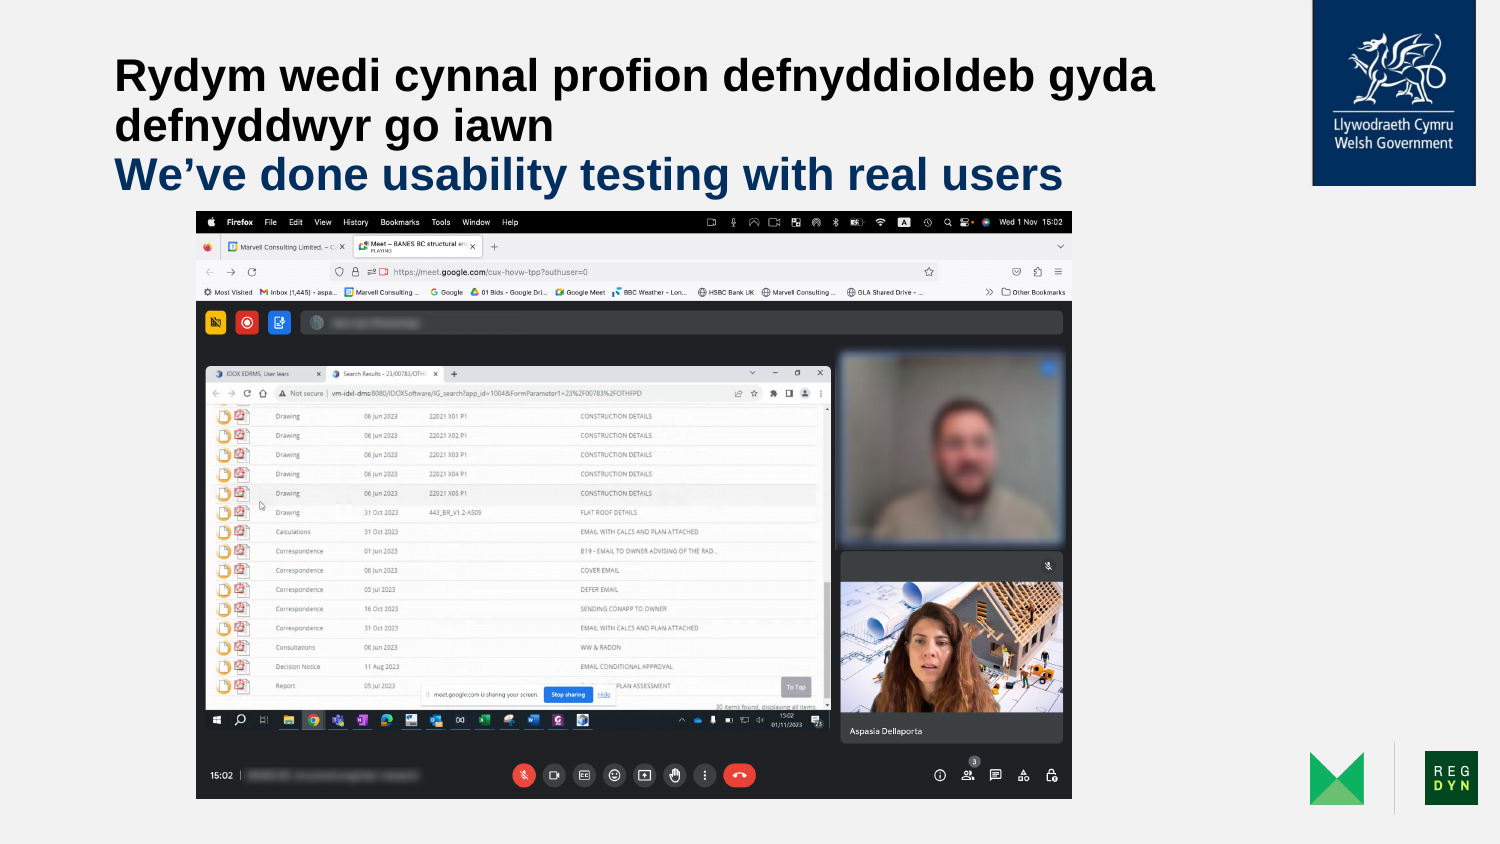

# Rydym wedi cynnal profion defnyddioldeb gyda defnyddwyr go iawn
We’ve done usability testing with real users